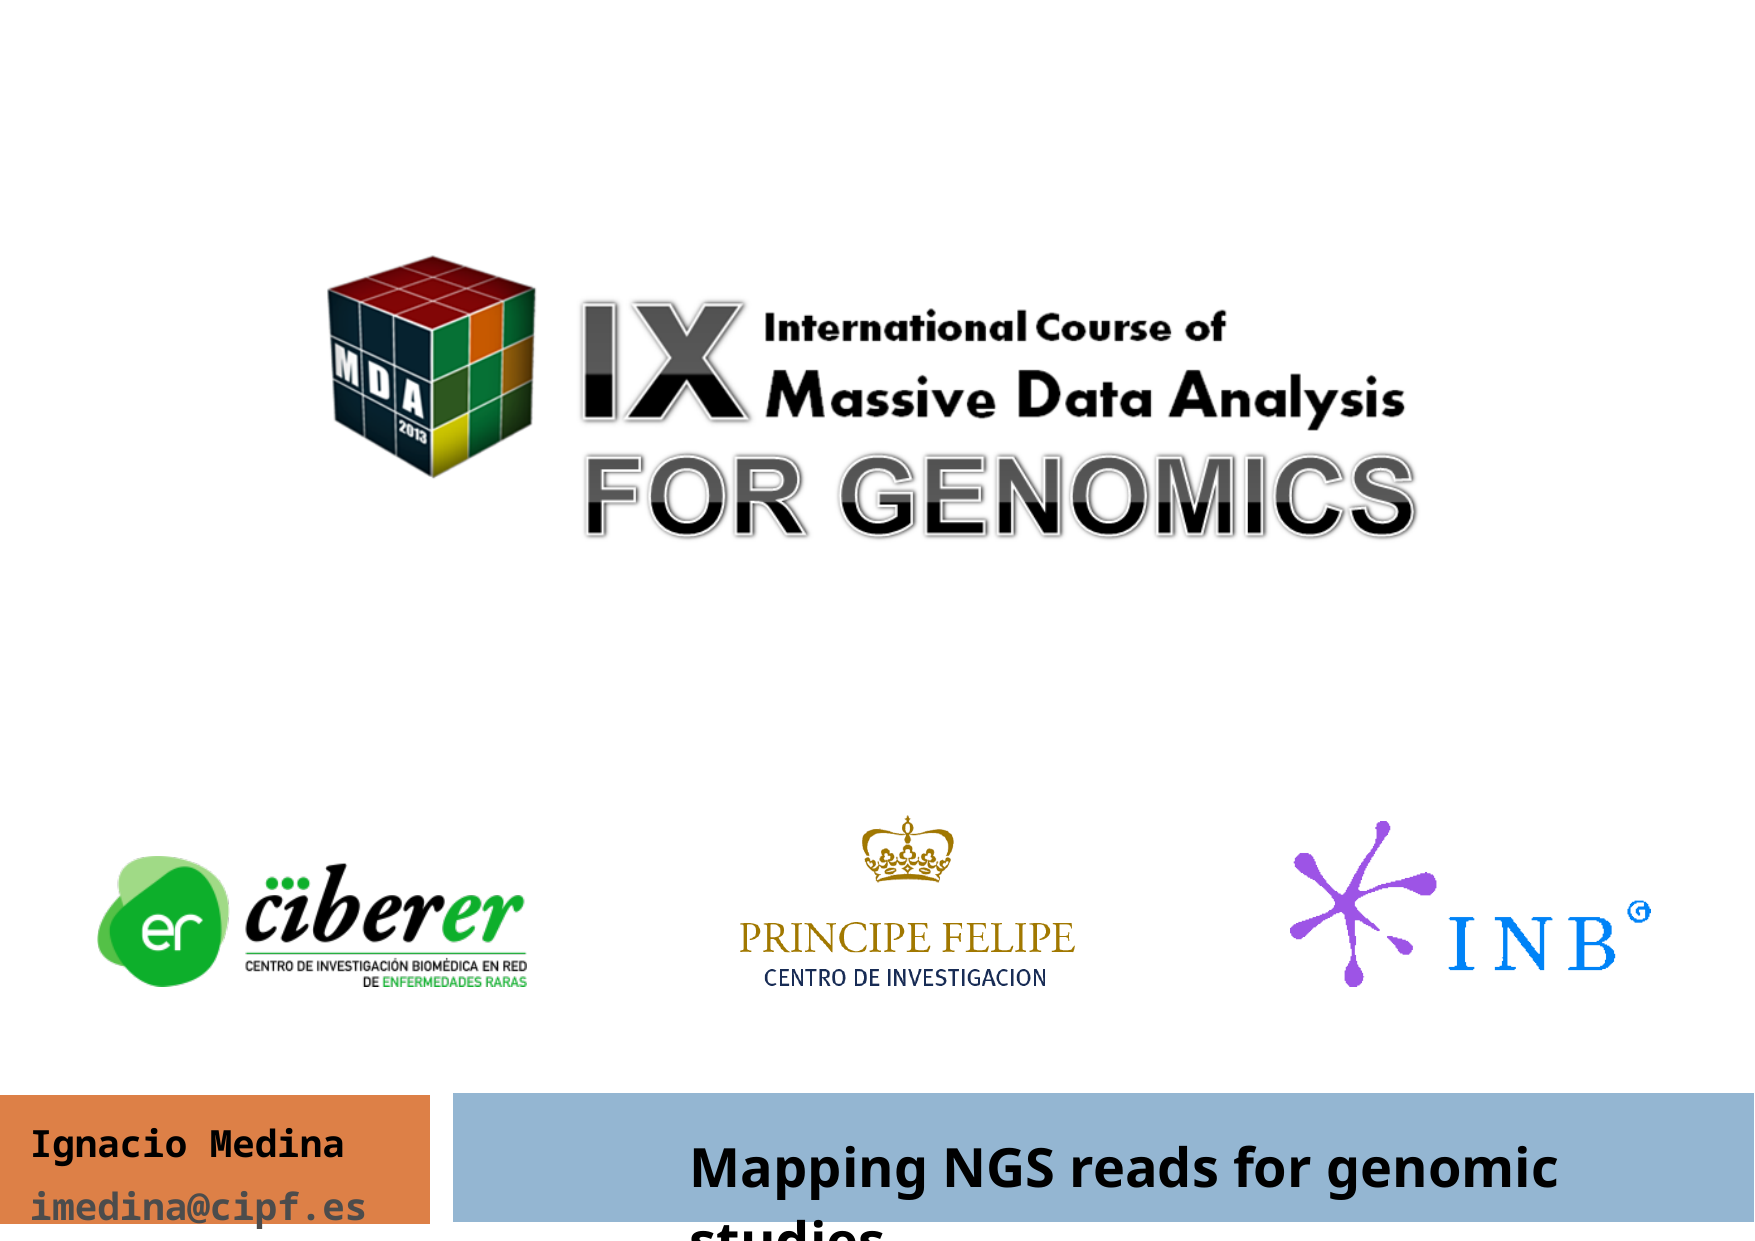

Ignacio Medina
imedina@cipf.es
Mapping NGS reads for genomic studies